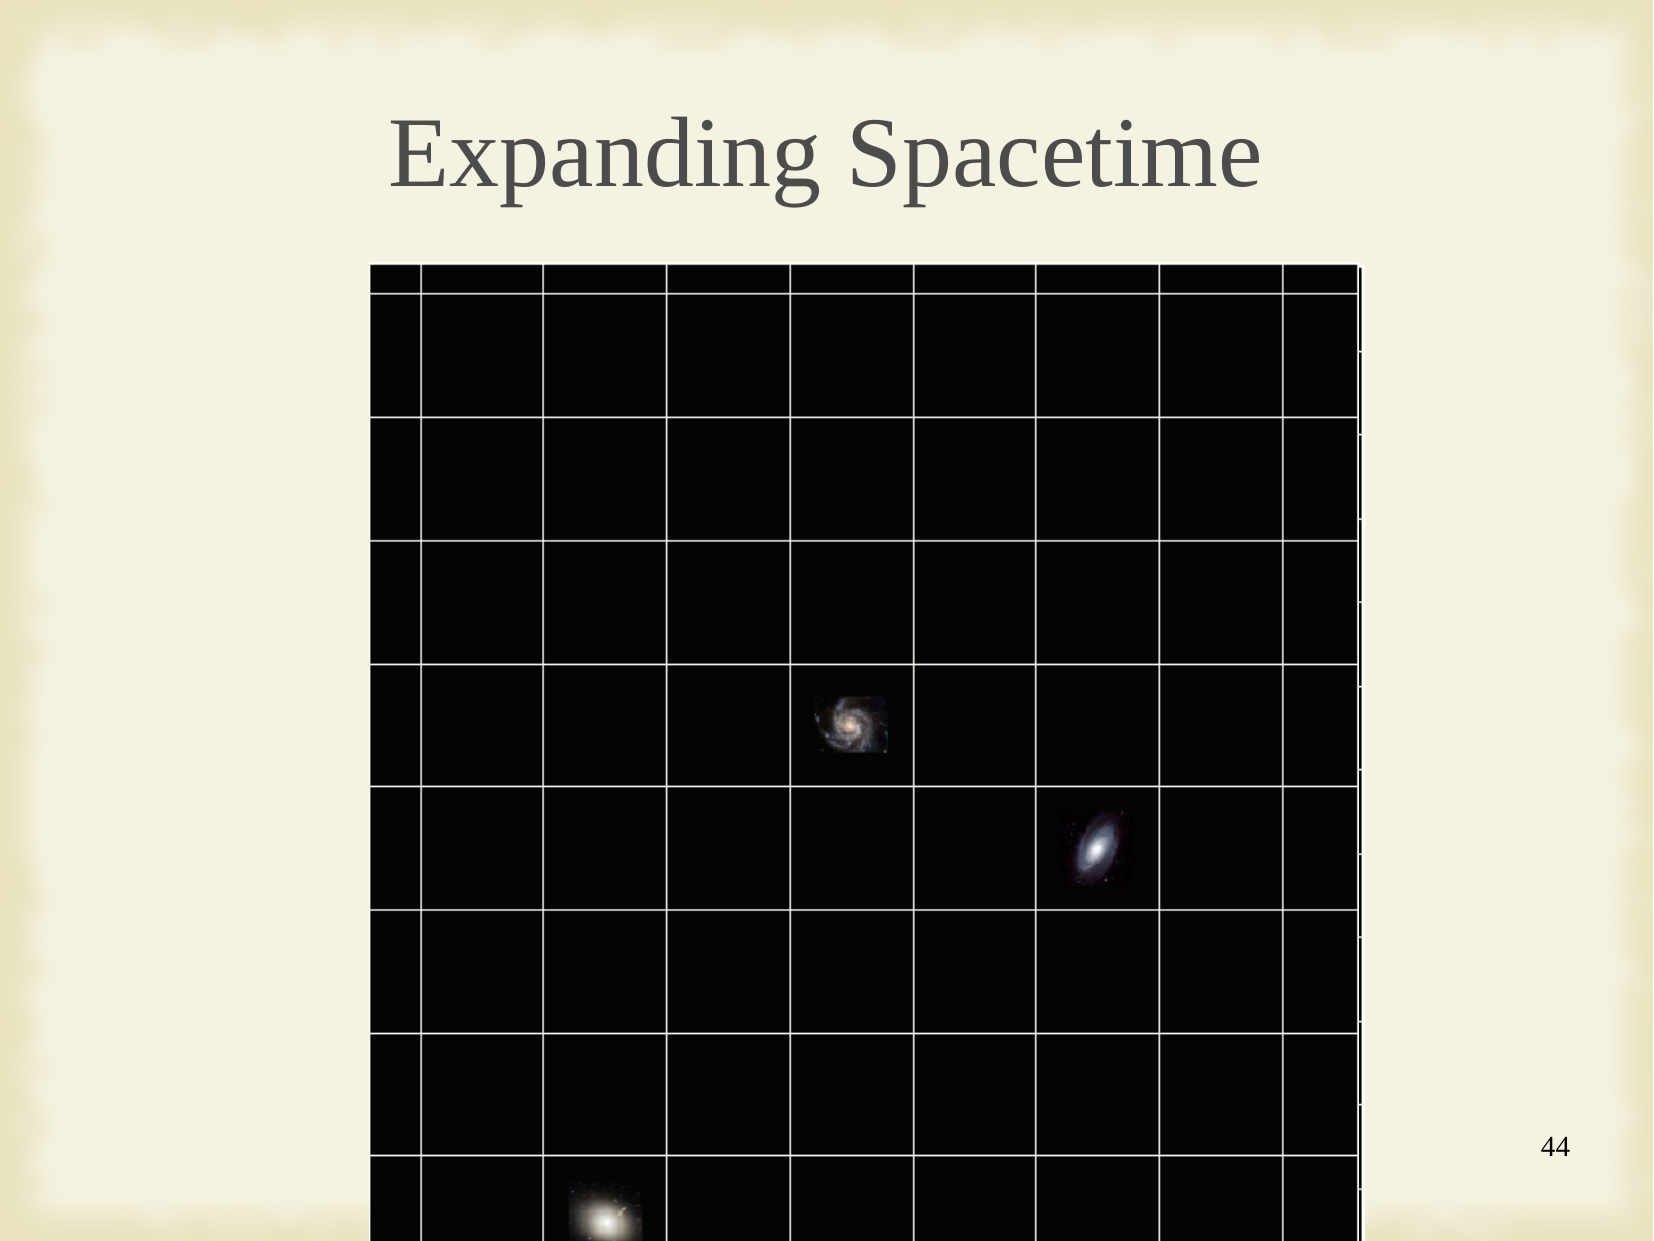

# Expanding Spacetime
PHY 102 - Modern Physics -2013
44